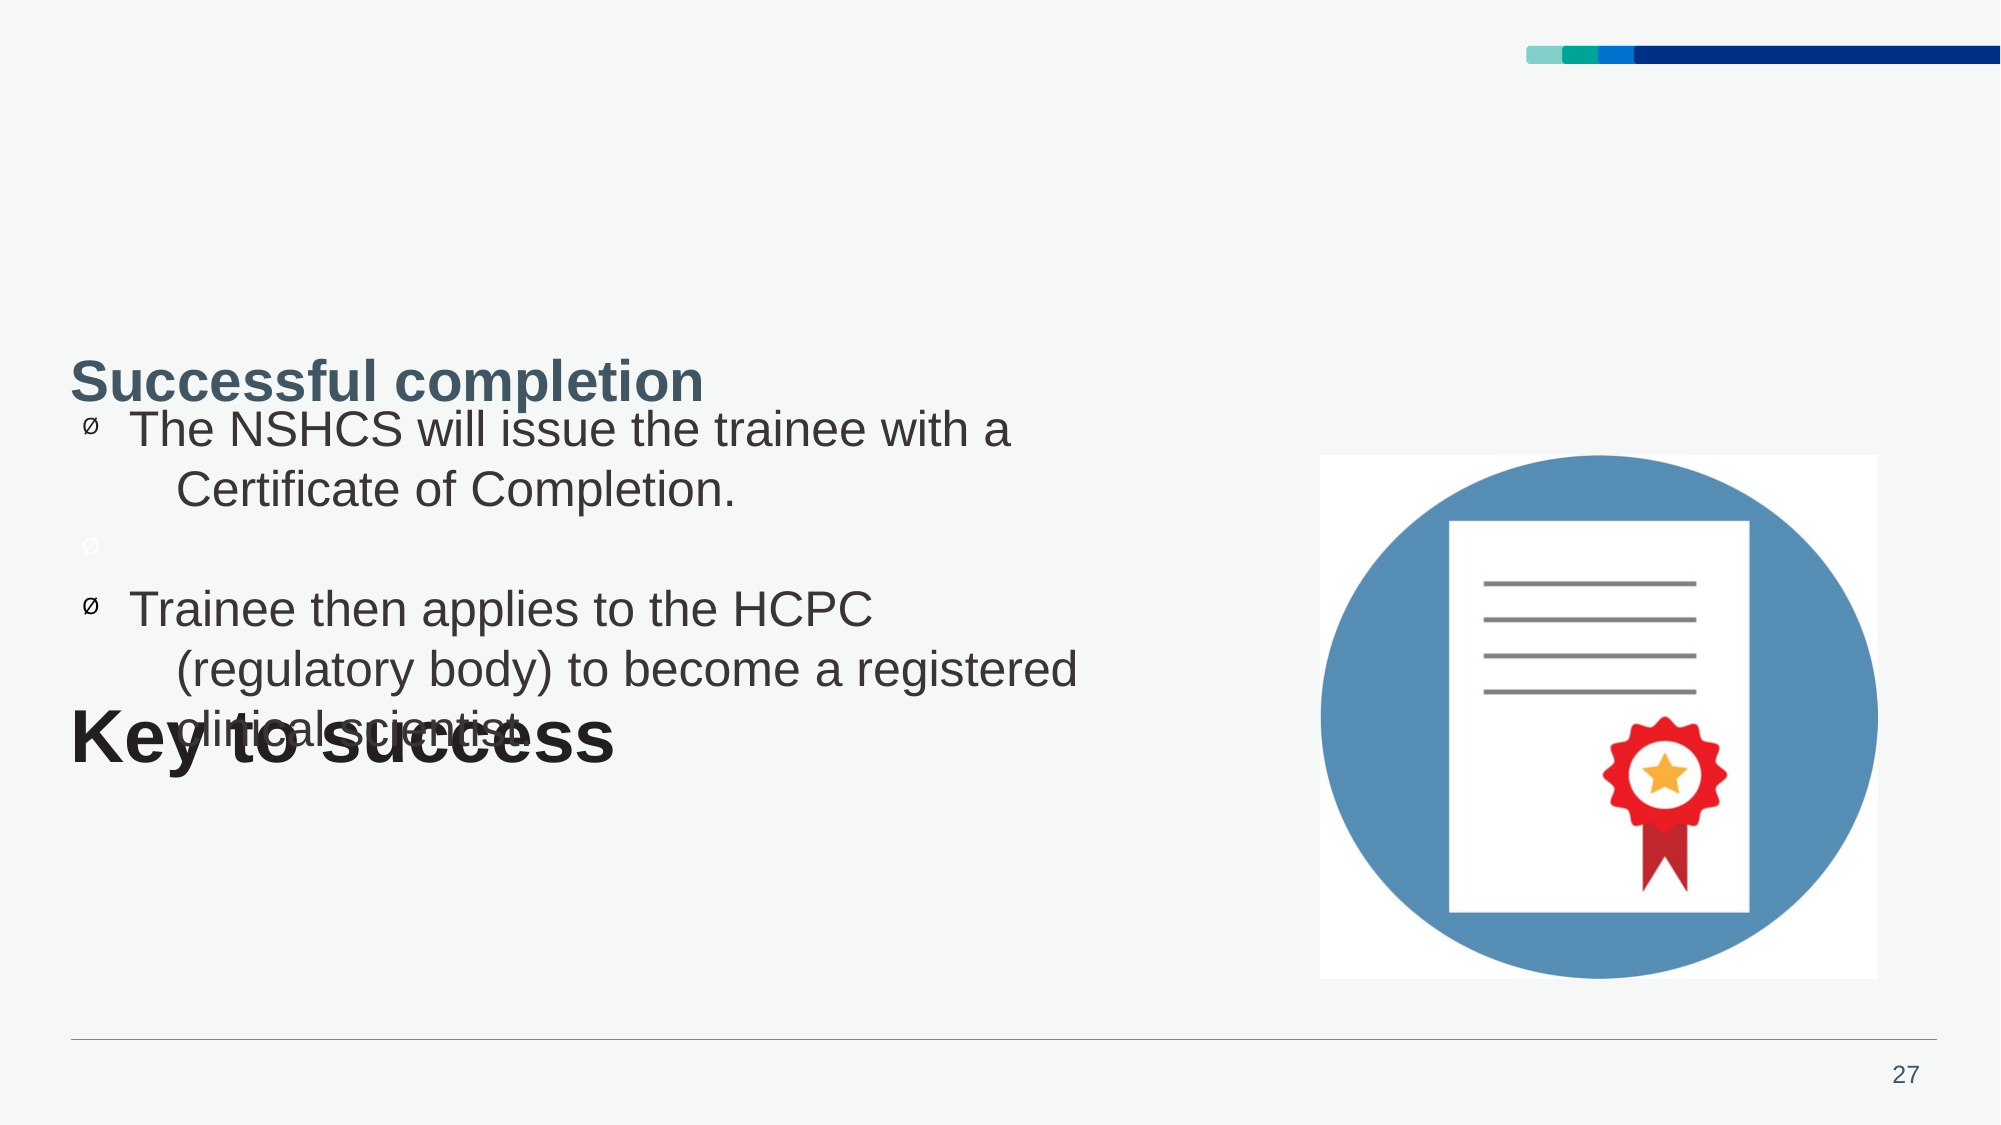

# Successful completion
The NSHCS will issue the trainee with a Certificate of Completion.
Trainee then applies to the HCPC (regulatory body) to become a registered clinical scientist.
Key to success